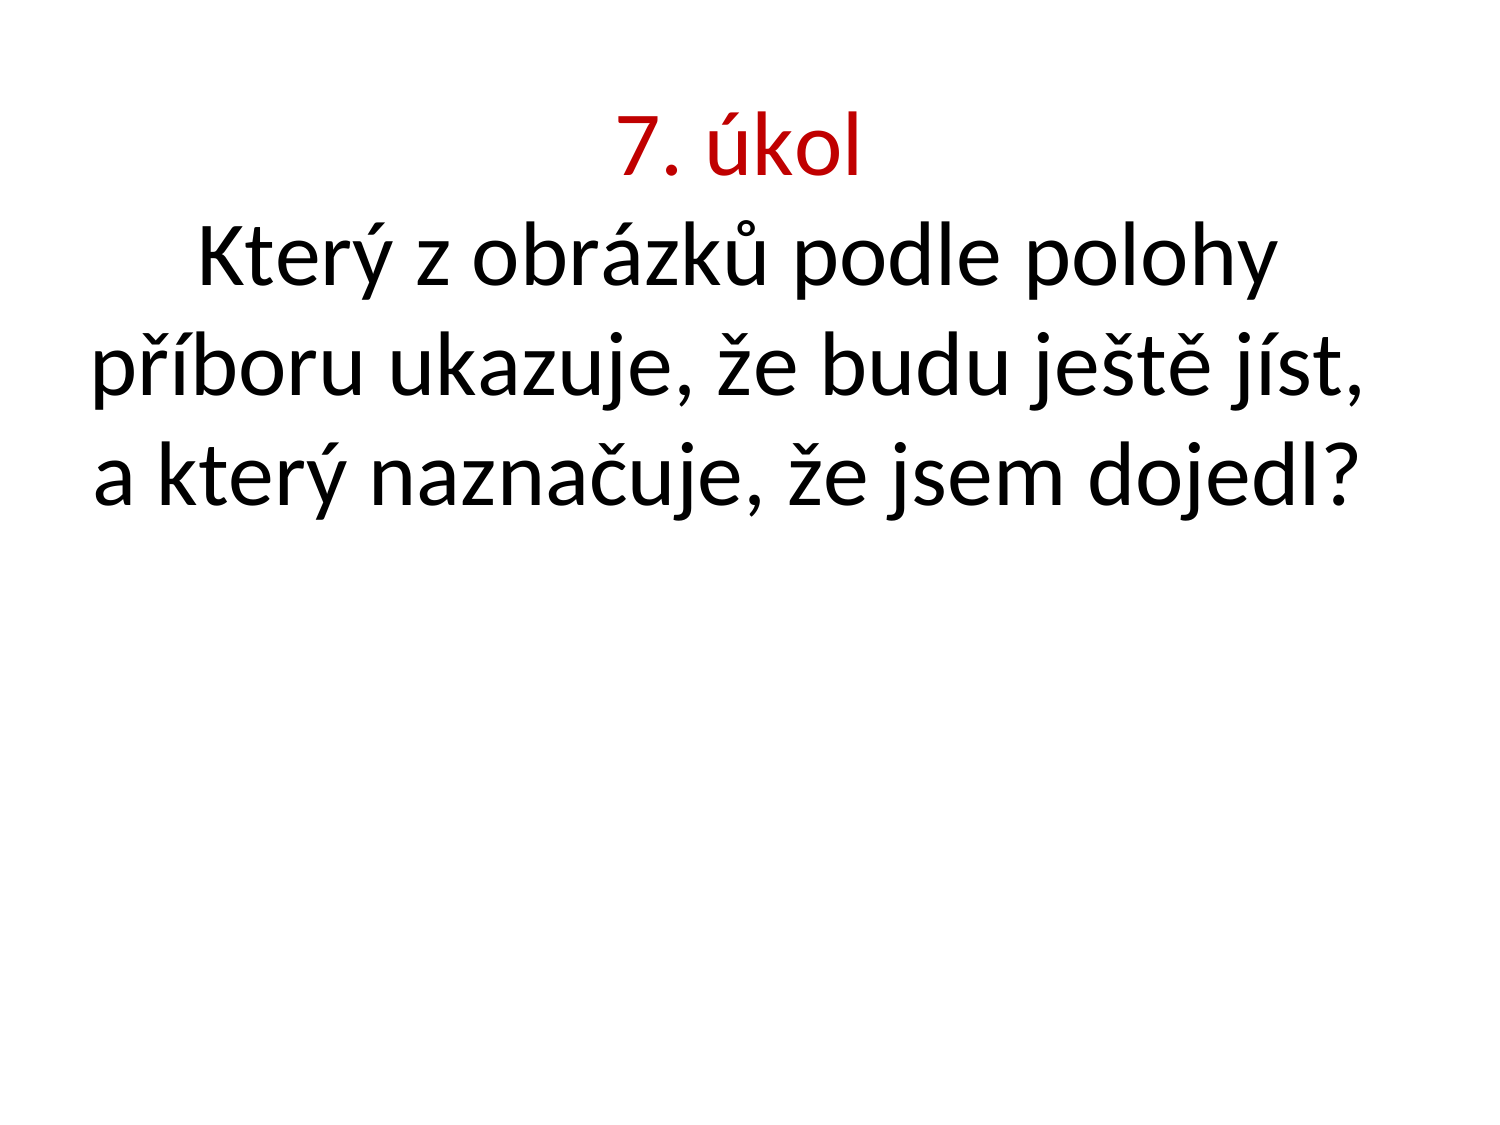

# 7. úkol Který z obrázků podle polohy příboru ukazuje, že budu ještě jíst, a který naznačuje, že jsem dojedl?